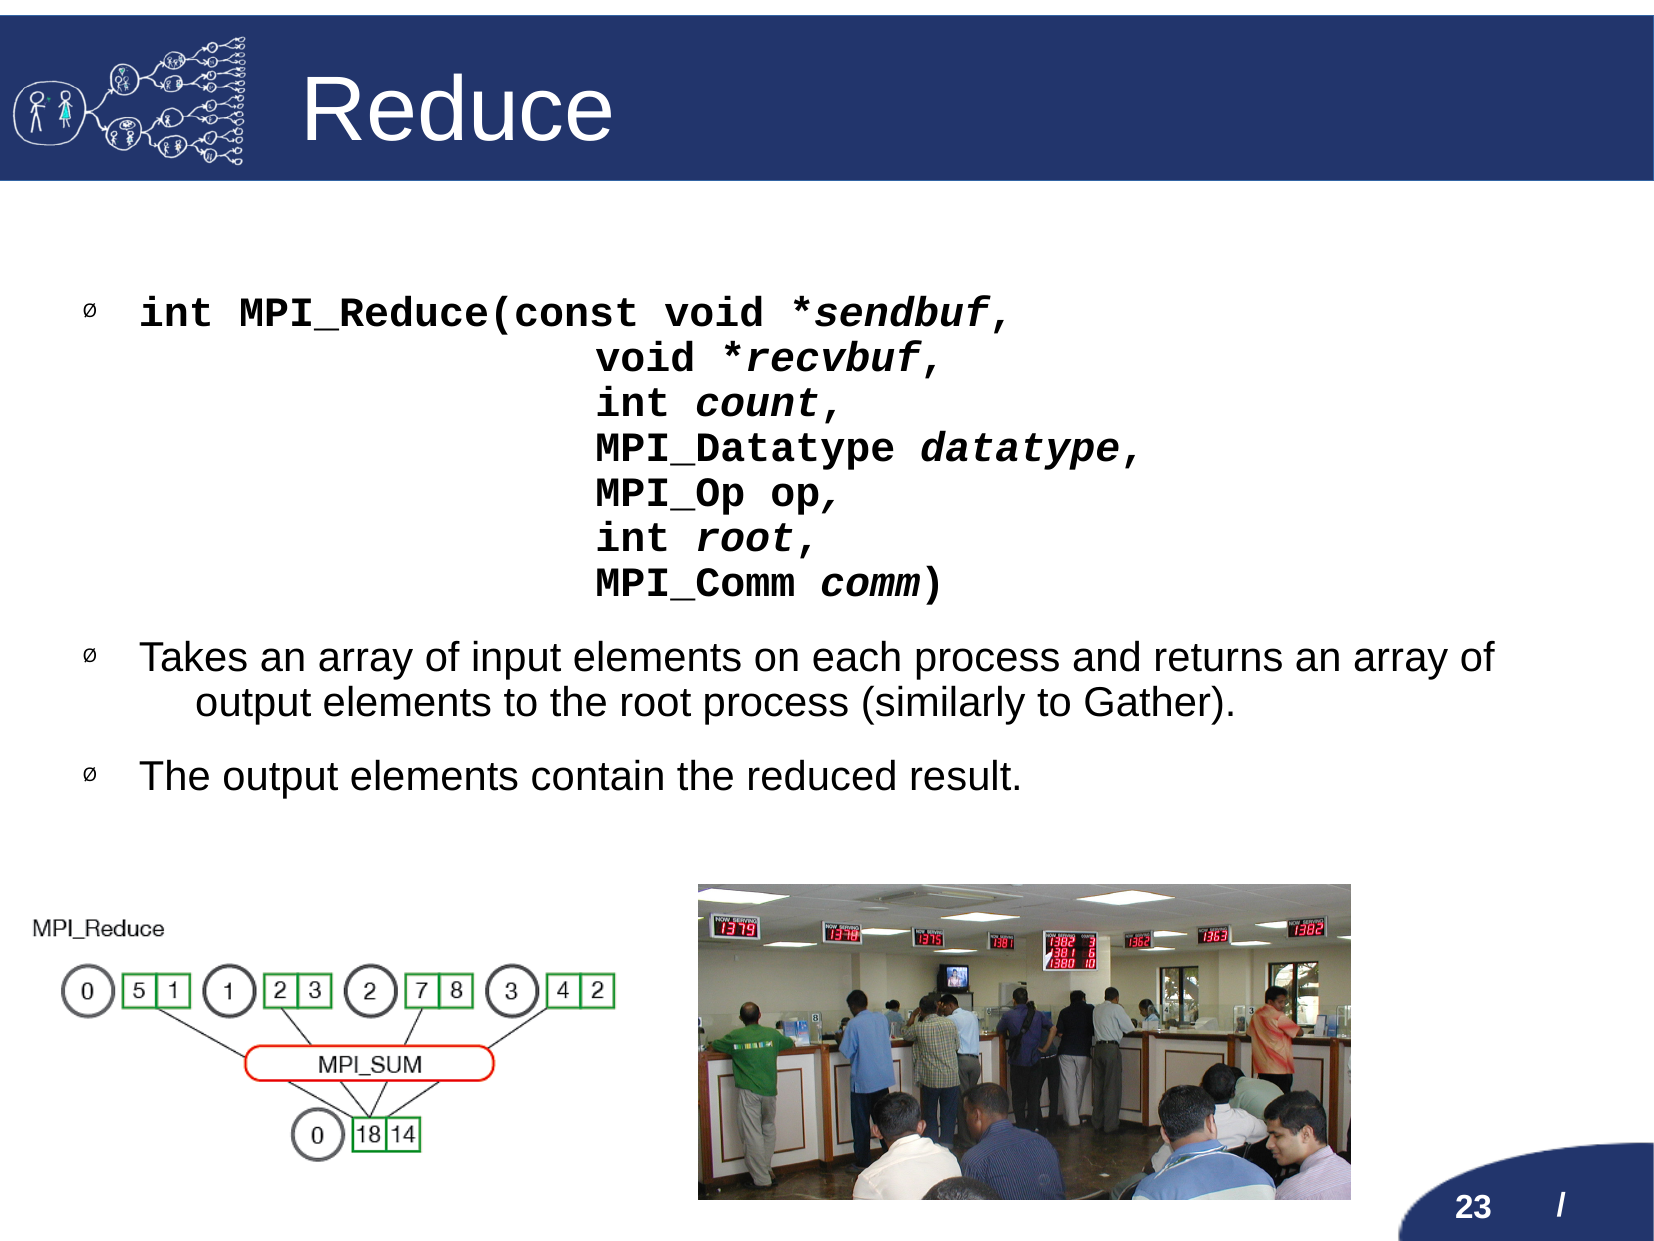

# Reduce
int MPI_Reduce(const void *sendbuf,
					 void *recvbuf,
					 int count,
					 MPI_Datatype datatype,
					 MPI_Op op,
					 int root,
					 MPI_Comm comm)
Takes an array of input elements on each process and returns an array of output elements to the root process (similarly to Gather).
The output elements contain the reduced result.